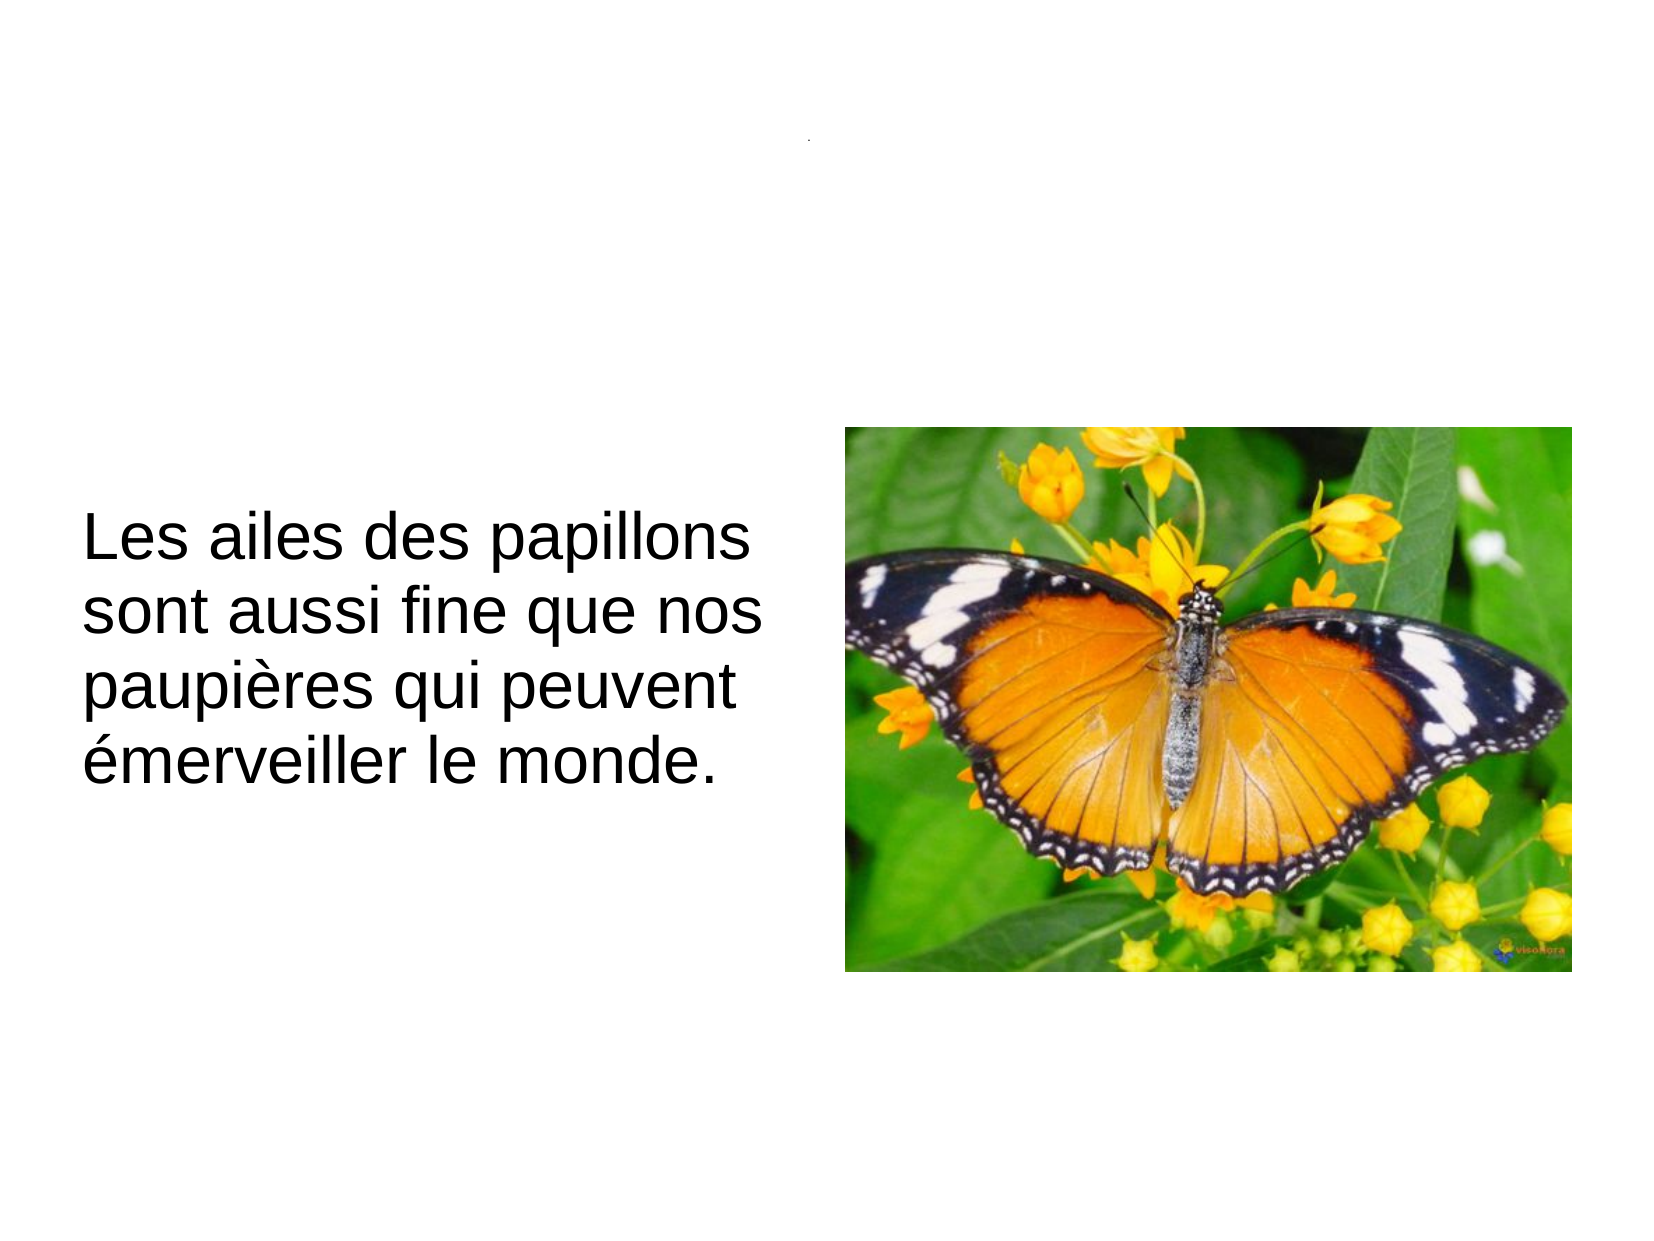

# .
Les ailes des papillons sont aussi fine que nos paupières qui peuvent émerveiller le monde.